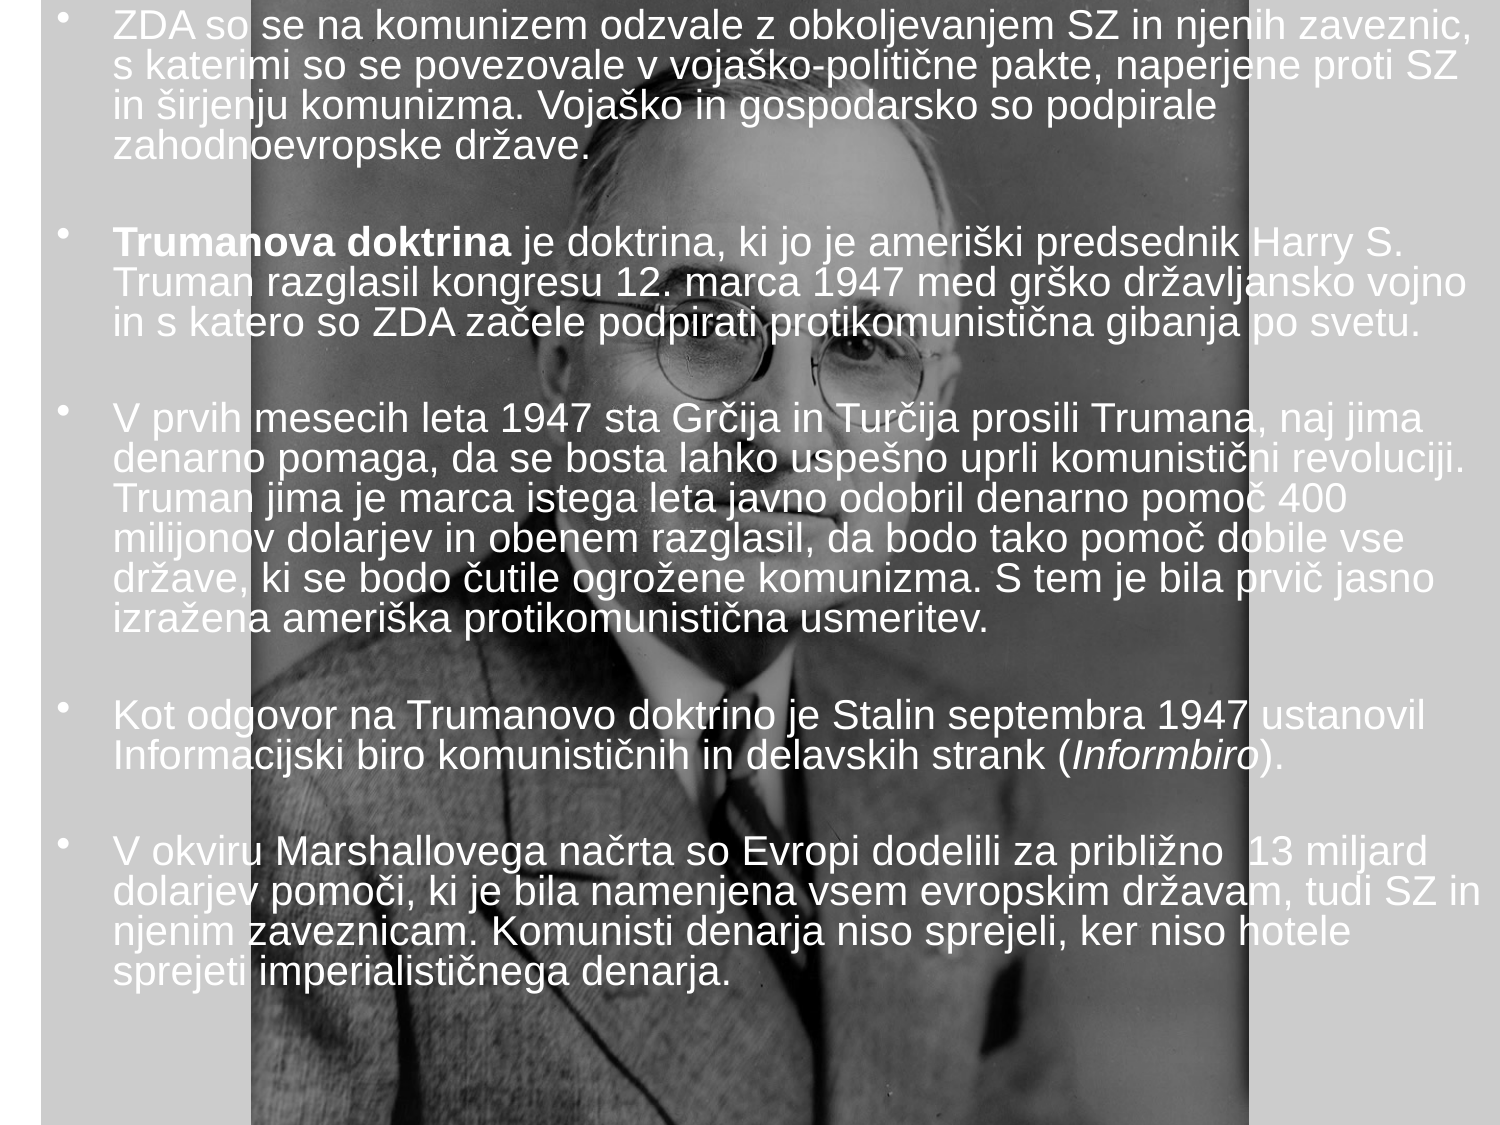

# ZDA so se na komunizem odzvale z obkoljevanjem SZ in njenih zaveznic, s katerimi so se povezovale v vojaško-politične pakte, naperjene proti SZ in širjenju komunizma. Vojaško in gospodarsko so podpirale zahodnoevropske države.
Trumanova doktrina je doktrina, ki jo je ameriški predsednik Harry S. Truman razglasil kongresu 12. marca 1947 med grško državljansko vojno in s katero so ZDA začele podpirati protikomunistična gibanja po svetu.
V prvih mesecih leta 1947 sta Grčija in Turčija prosili Trumana, naj jima denarno pomaga, da se bosta lahko uspešno uprli komunistični revoluciji. Truman jima je marca istega leta javno odobril denarno pomoč 400 milijonov dolarjev in obenem razglasil, da bodo tako pomoč dobile vse države, ki se bodo čutile ogrožene komunizma. S tem je bila prvič jasno izražena ameriška protikomunistična usmeritev.
Kot odgovor na Trumanovo doktrino je Stalin septembra 1947 ustanovil Informacijski biro komunističnih in delavskih strank (Informbiro).
V okviru Marshallovega načrta so Evropi dodelili za približno 13 miljard dolarjev pomoči, ki je bila namenjena vsem evropskim državam, tudi SZ in njenim zaveznicam. Komunisti denarja niso sprejeli, ker niso hotele sprejeti imperialističnega denarja.